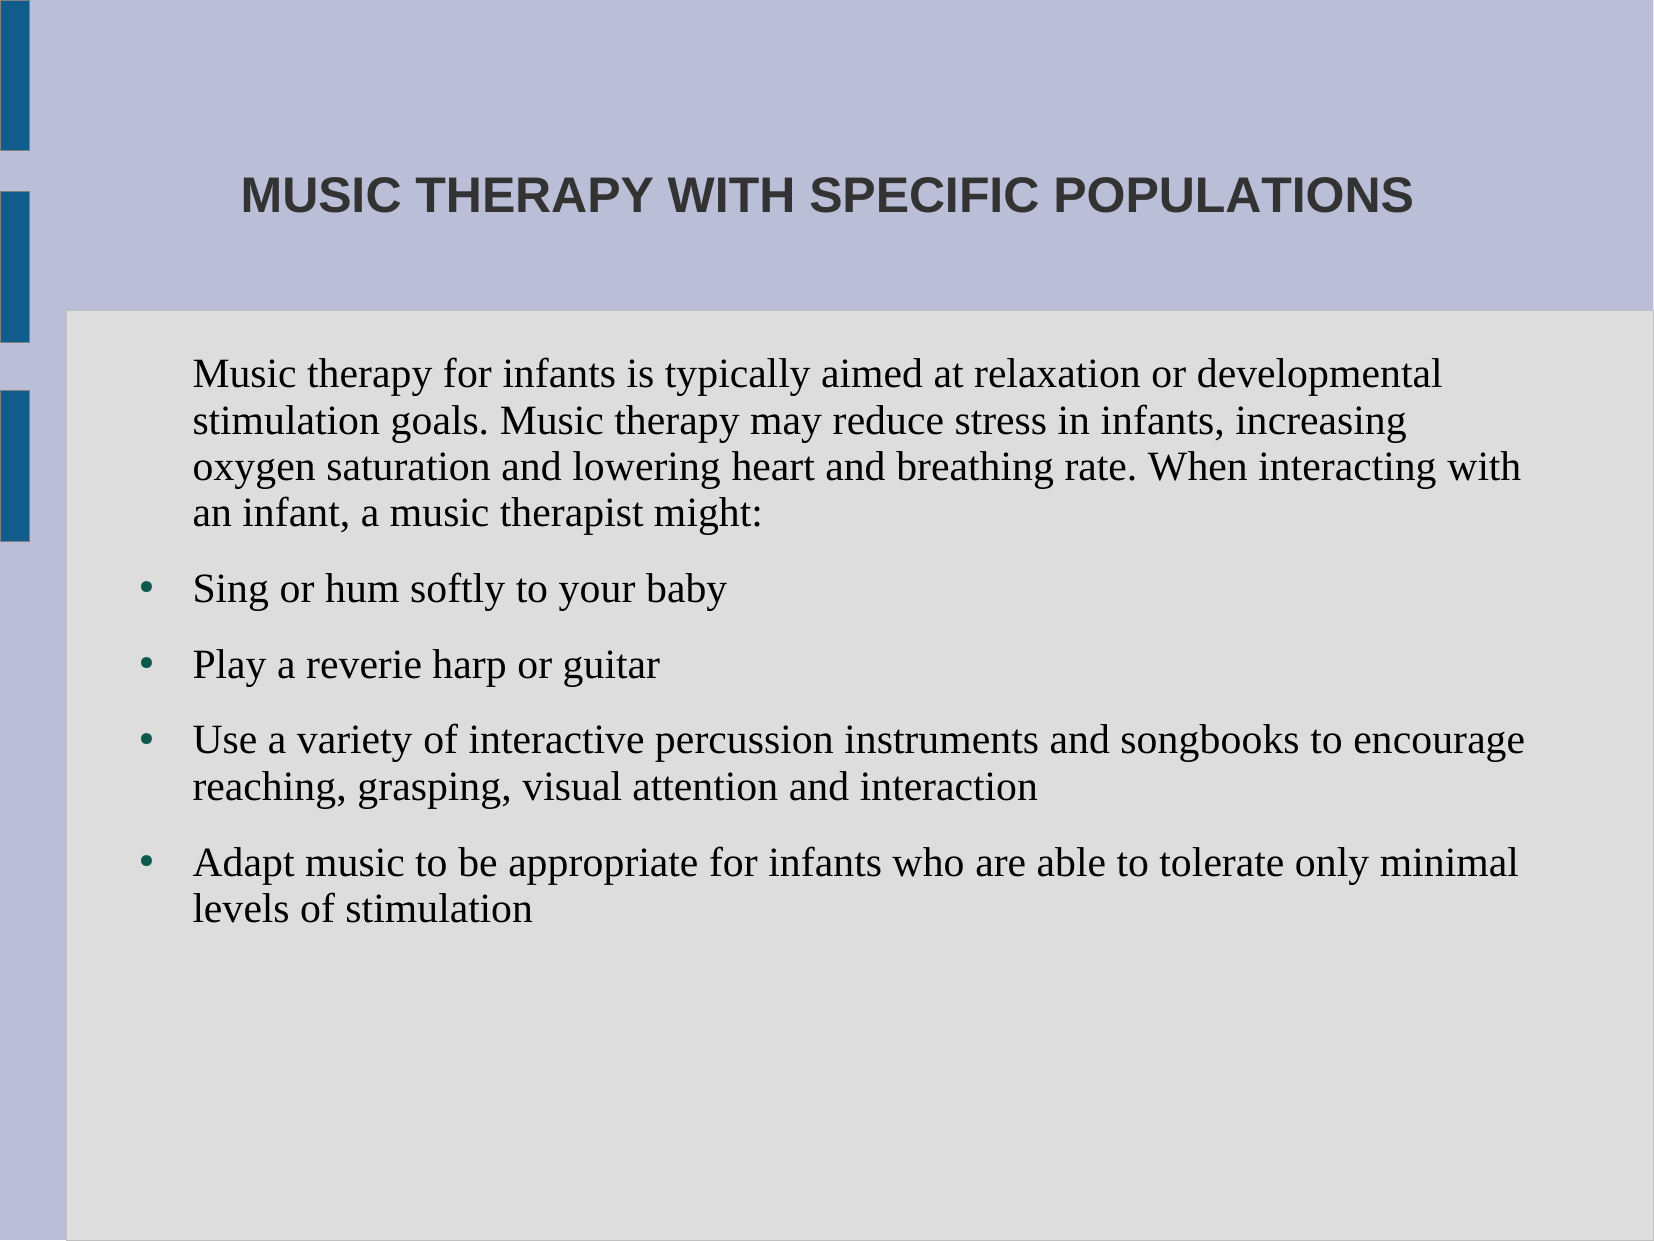

# MUSIC THERAPY WITH SPECIFIC POPULATIONS
Music therapy for infants is typically aimed at relaxation or developmental stimulation goals. Music therapy may reduce stress in infants, increasing oxygen saturation and lowering heart and breathing rate. When interacting with an infant, a music therapist might:
Sing or hum softly to your baby
Play a reverie harp or guitar
Use a variety of interactive percussion instruments and songbooks to encourage reaching, grasping, visual attention and interaction
Adapt music to be appropriate for infants who are able to tolerate only minimal levels of stimulation